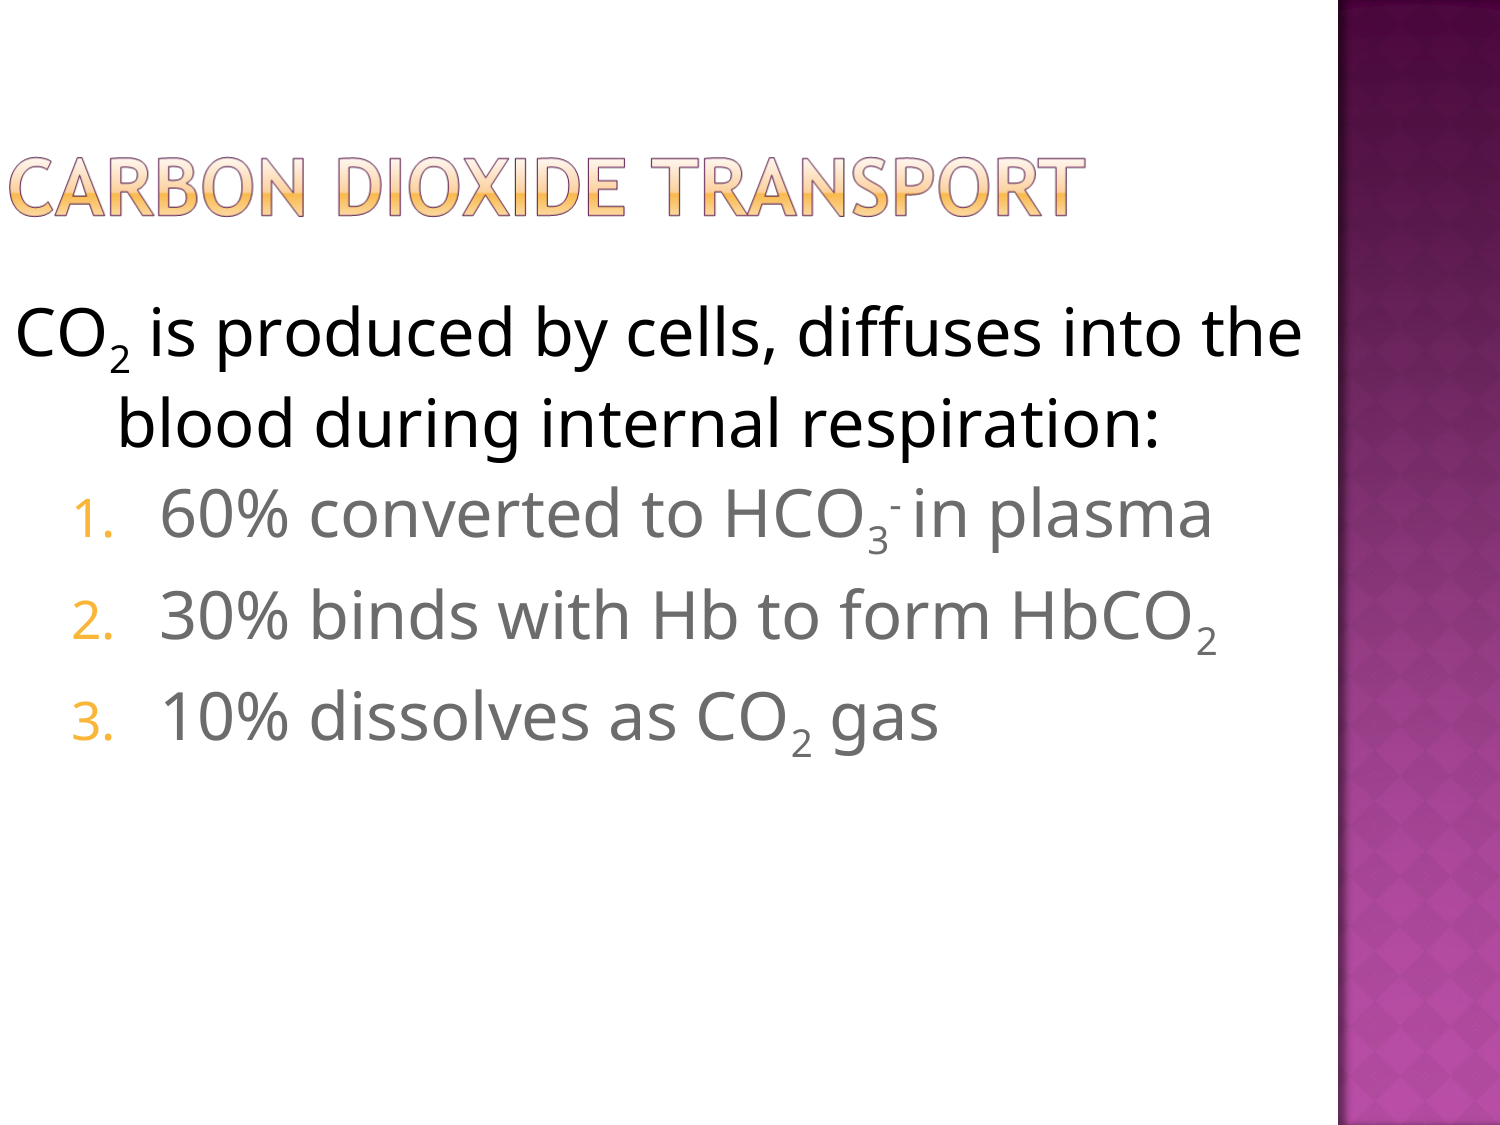

# CO2 is produced by cells, diffuses into the blood during internal respiration:
60% converted to HCO3- in plasma
30% binds with Hb to form HbCO2
10% dissolves as CO2 gas